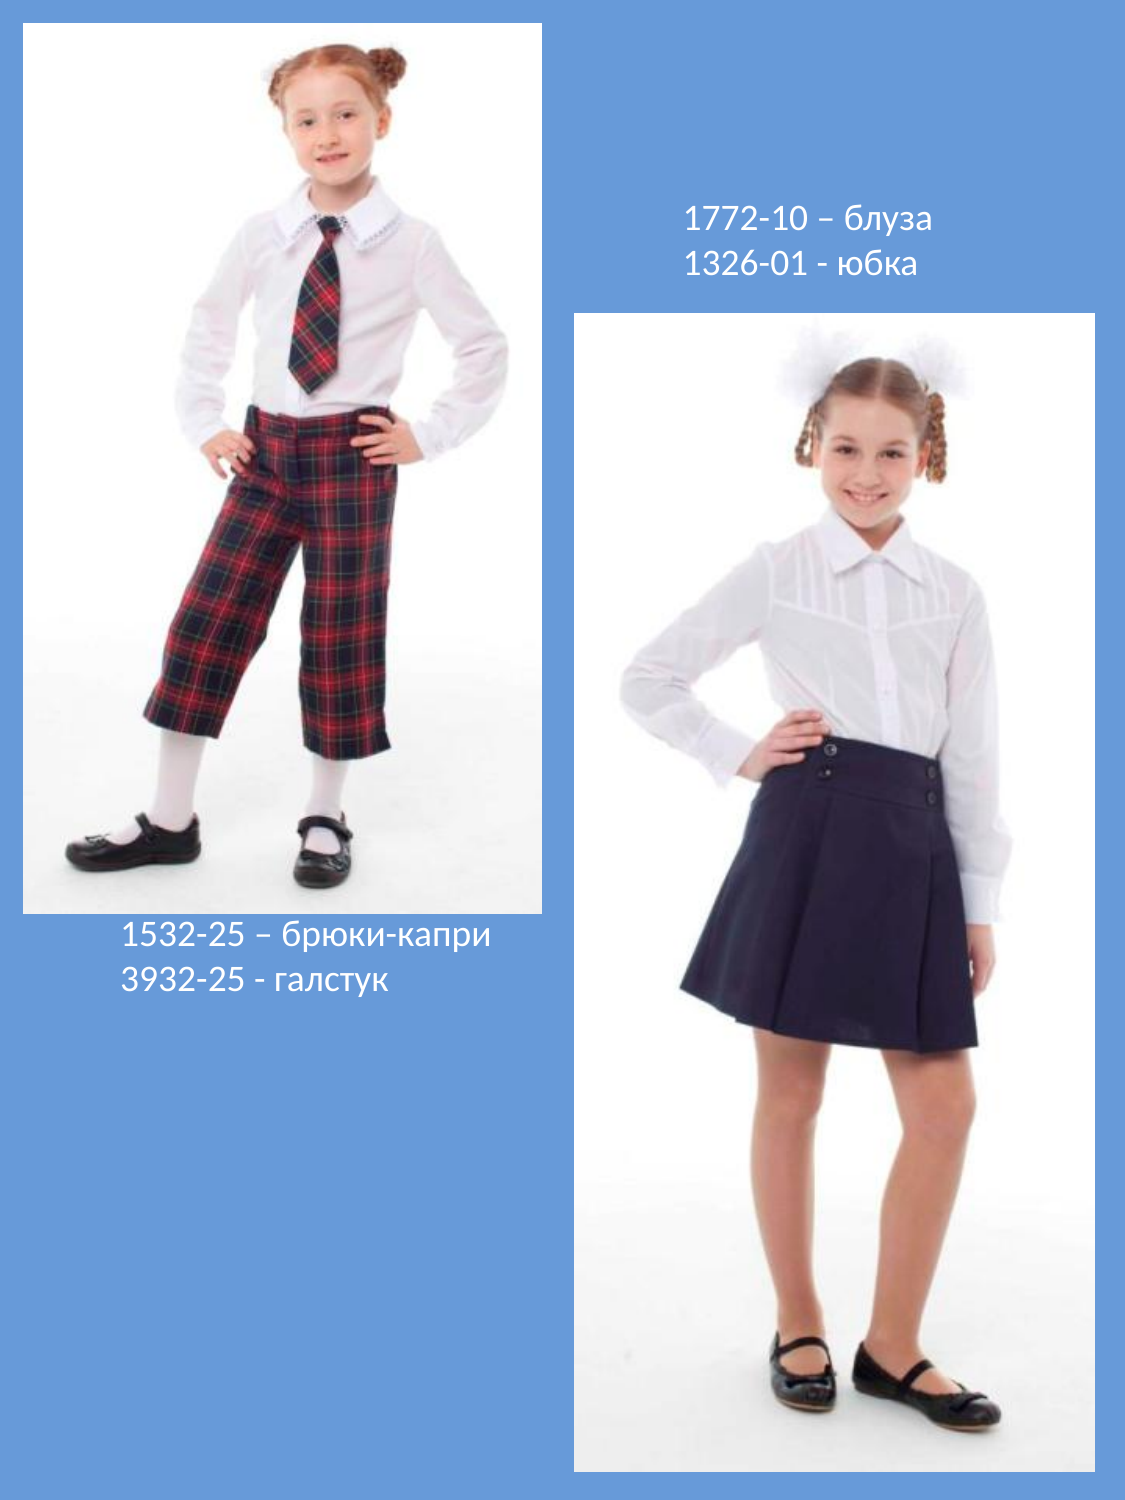

1772-10 – блуза
1326-01 - юбка
1532-25 – брюки-капри
3932-25 - галстук